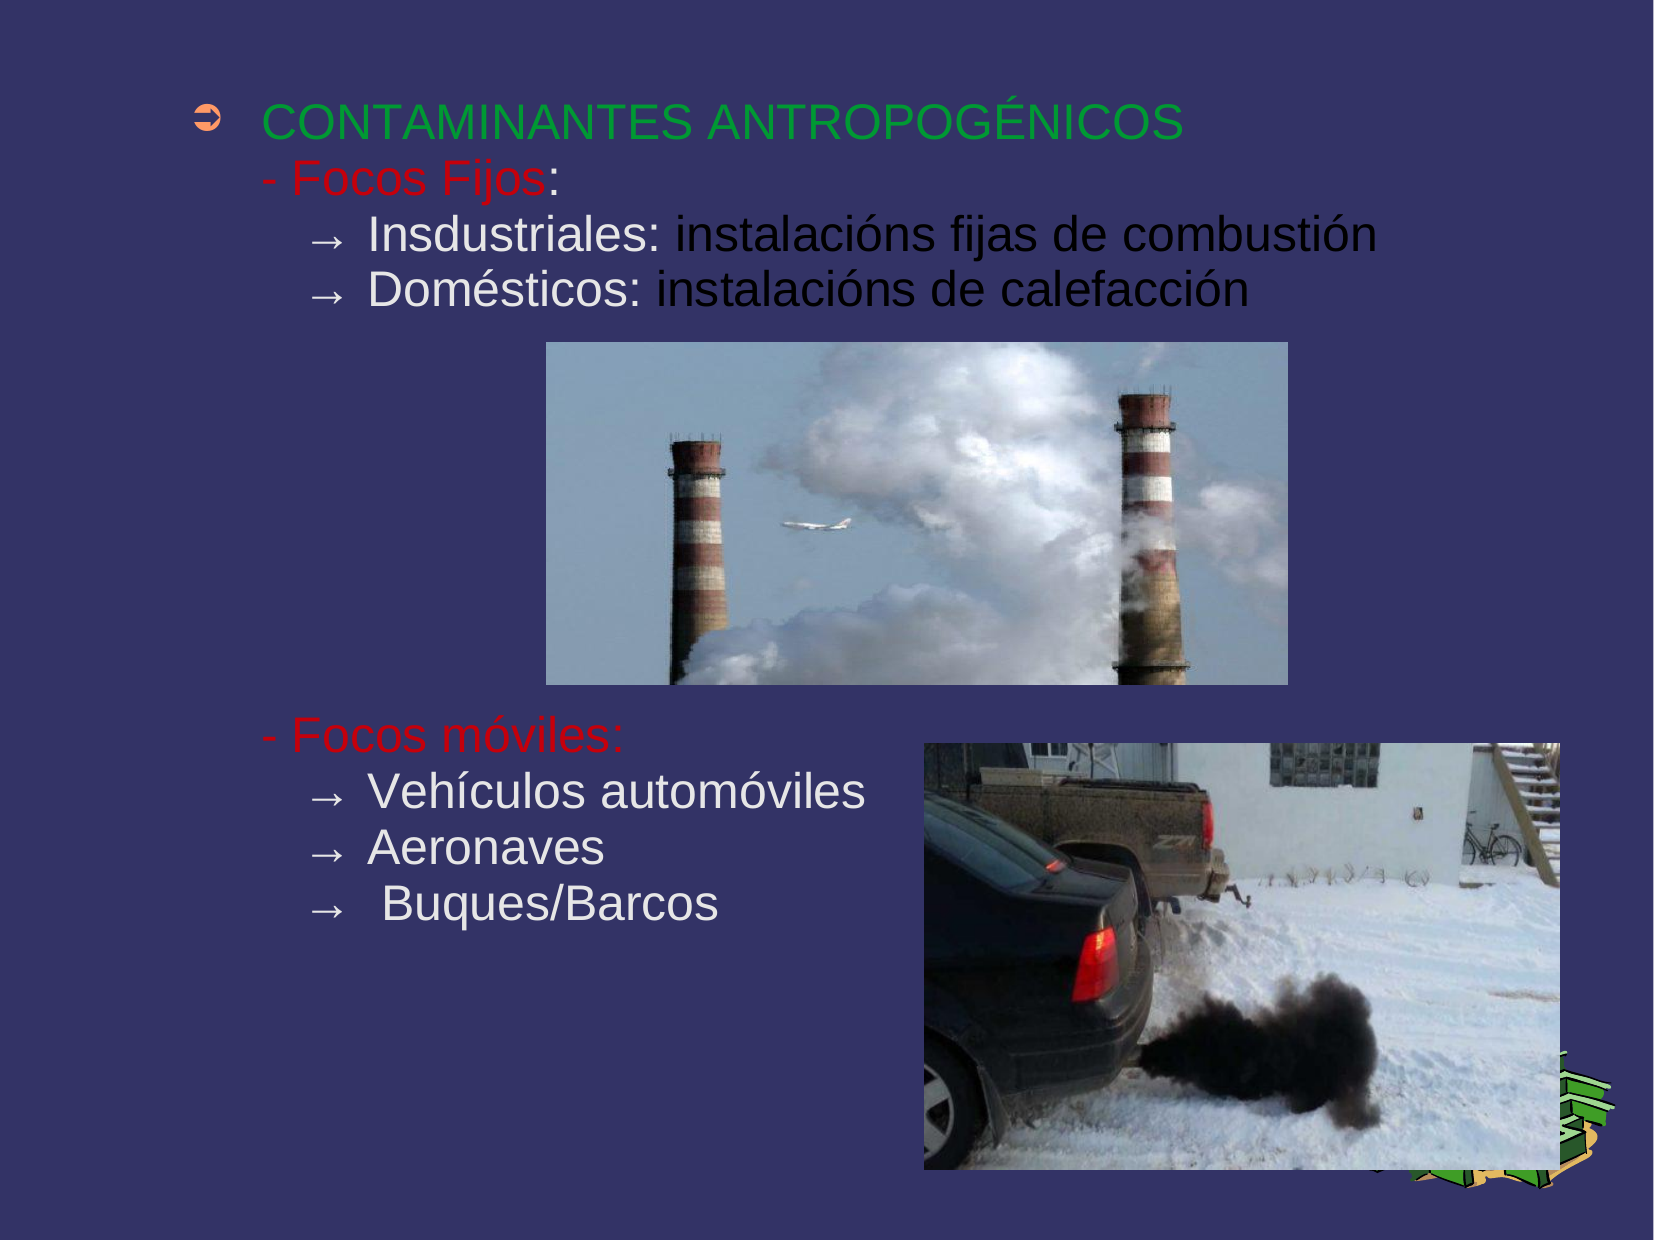

# CONTAMINANTES ANTROPOGÉNICOS
- Focos Fijos:
 → Insdustriales: instalacións fijas de combustión
 → Domésticos: instalacións de calefacción
- Focos móviles:
 → Vehículos automóviles
 → Aeronaves
 → Buques/Barcos